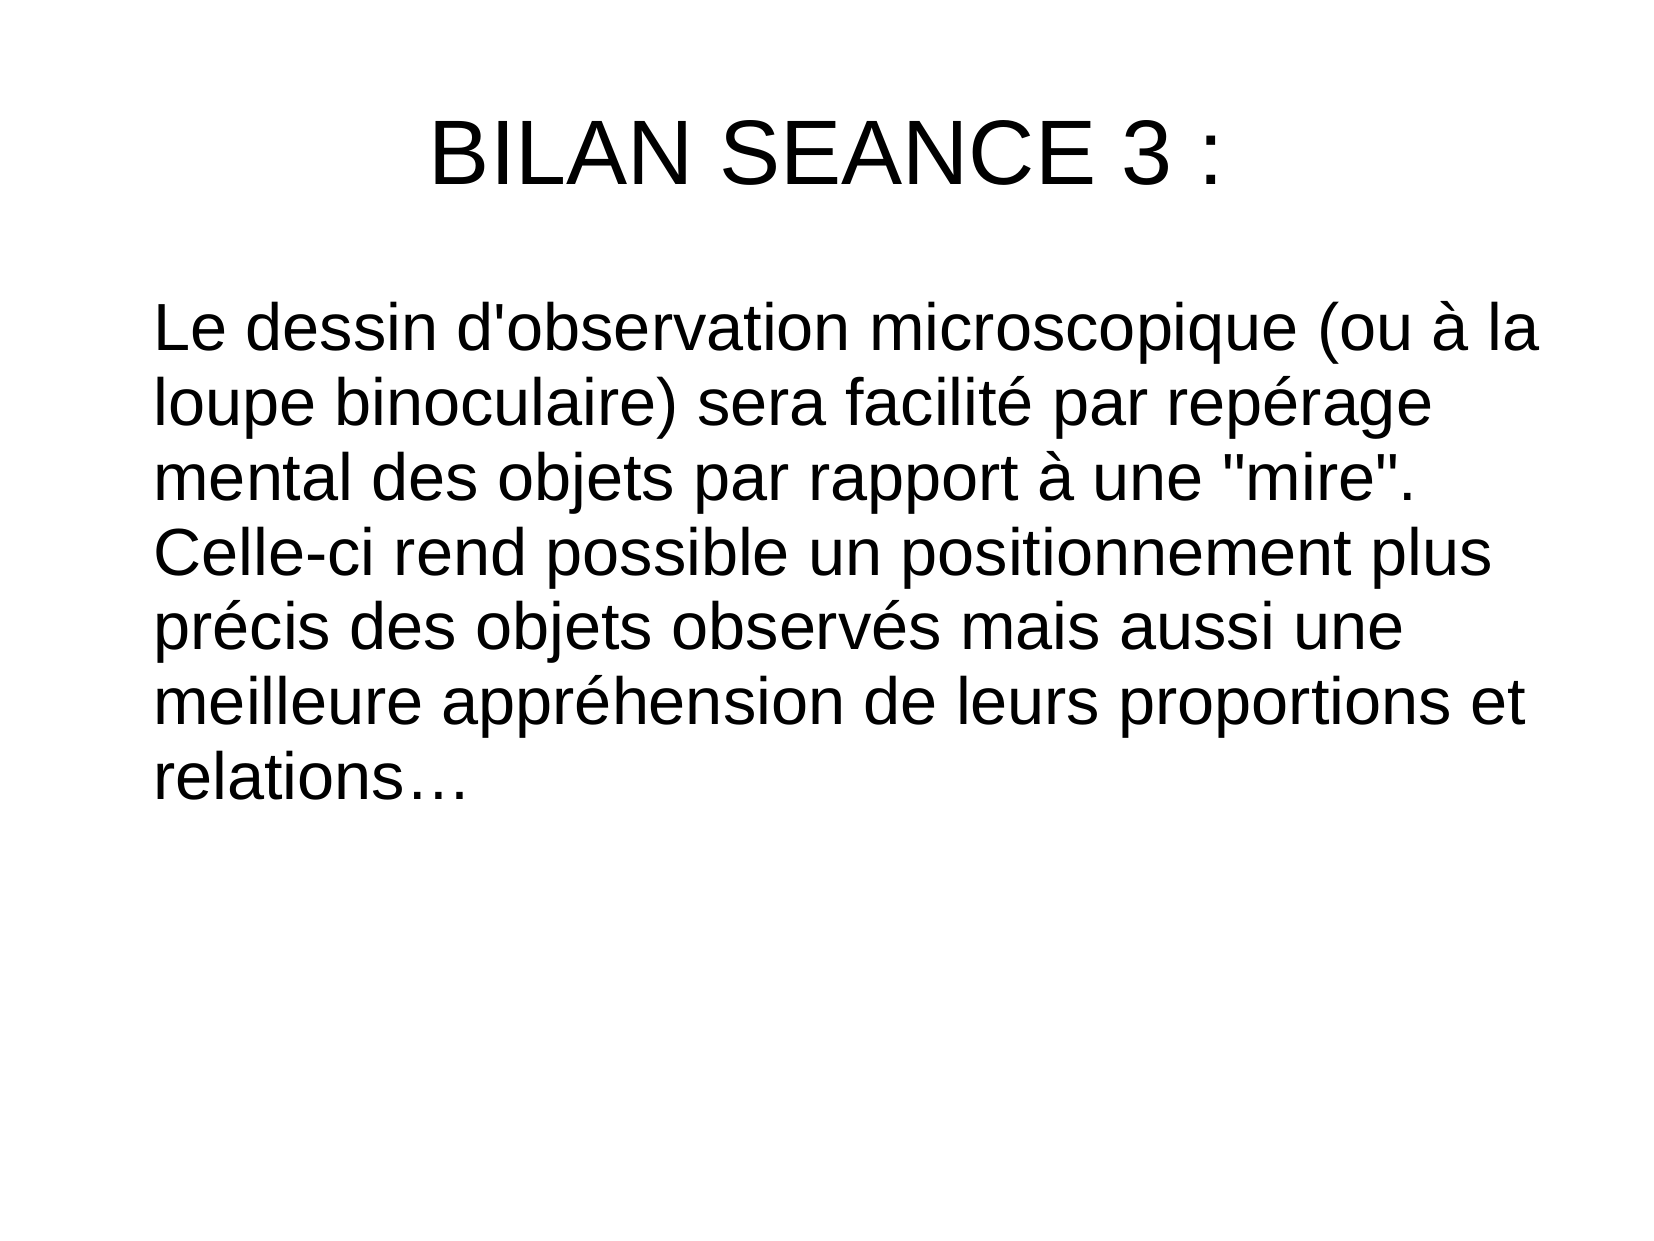

# BILAN SEANCE 3 :
Le dessin d'observation microscopique (ou à la loupe binoculaire) sera facilité par repérage mental des objets par rapport à une "mire". Celle-ci rend possible un positionnement plus précis des objets observés mais aussi une meilleure appréhension de leurs proportions et relations…